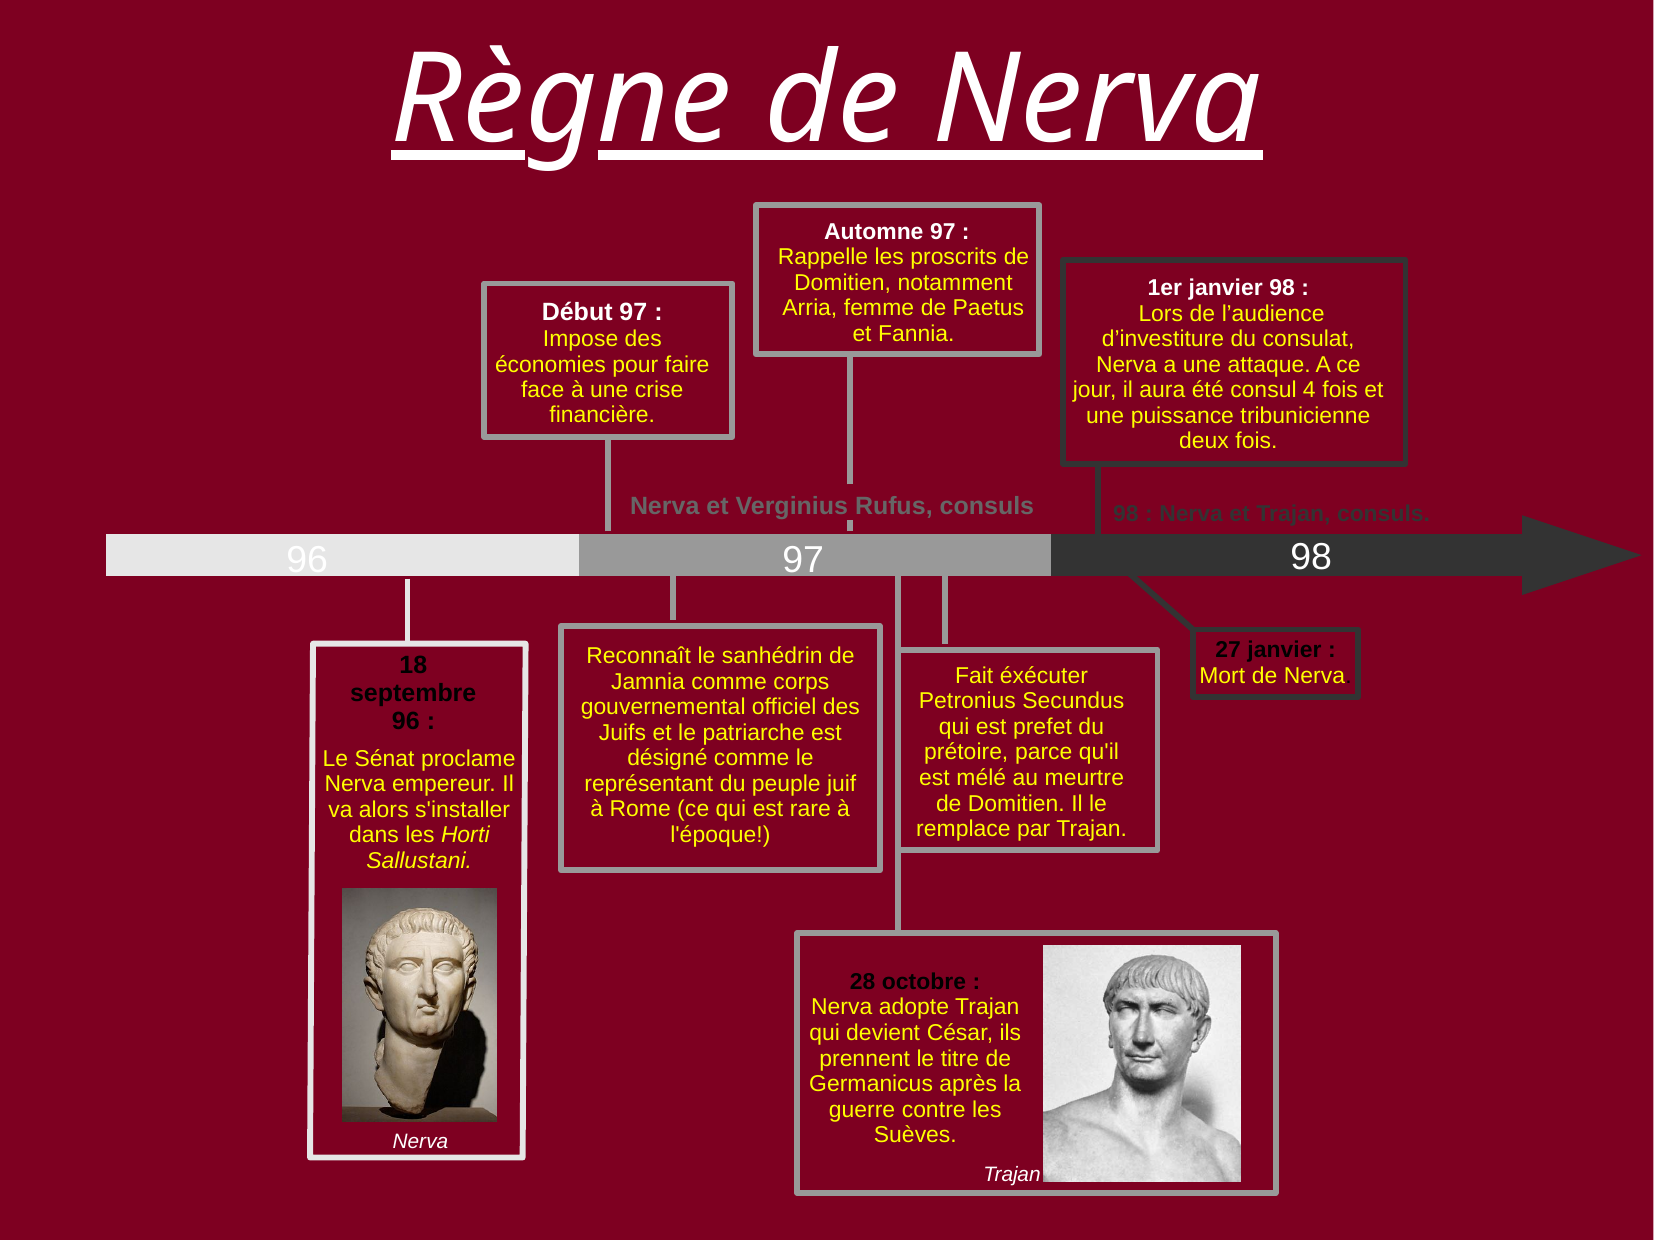

Règne de Nerva
Automne 97 :
Rappelle les proscrits de Domitien, notamment Arria, femme de Paetus et Fannia.
Début 97 :
Impose des économies pour faire face à une crise financière.
1er janvier 98 :
 Lors de l’audience d’investiture du consulat, Nerva a une attaque. A ce jour, il aura été consul 4 fois et une puissance tribunicienne deux fois.
 Nerva et Verginius Rufus, consuls
98 : Nerva et Trajan, consuls.
98
96
97
27 janvier :
Mort de Nerva.
Reconnaît le sanhédrin de Jamnia comme corps gouvernemental officiel des Juifs et le patriarche est désigné comme le représentant du peuple juif à Rome (ce qui est rare à l'époque!)
18 septembre 96 :
Fait éxécuter Petronius Secundus qui est prefet du prétoire, parce qu'il est mélé au meurtre de Domitien. Il le remplace par Trajan.
Le Sénat proclame Nerva empereur. Il va alors s'installer dans les Horti Sallustani.
28 octobre :
Nerva adopte Trajan qui devient César, ils prennent le titre de Germanicus après la guerre contre les Suèves.
Nerva
Trajan